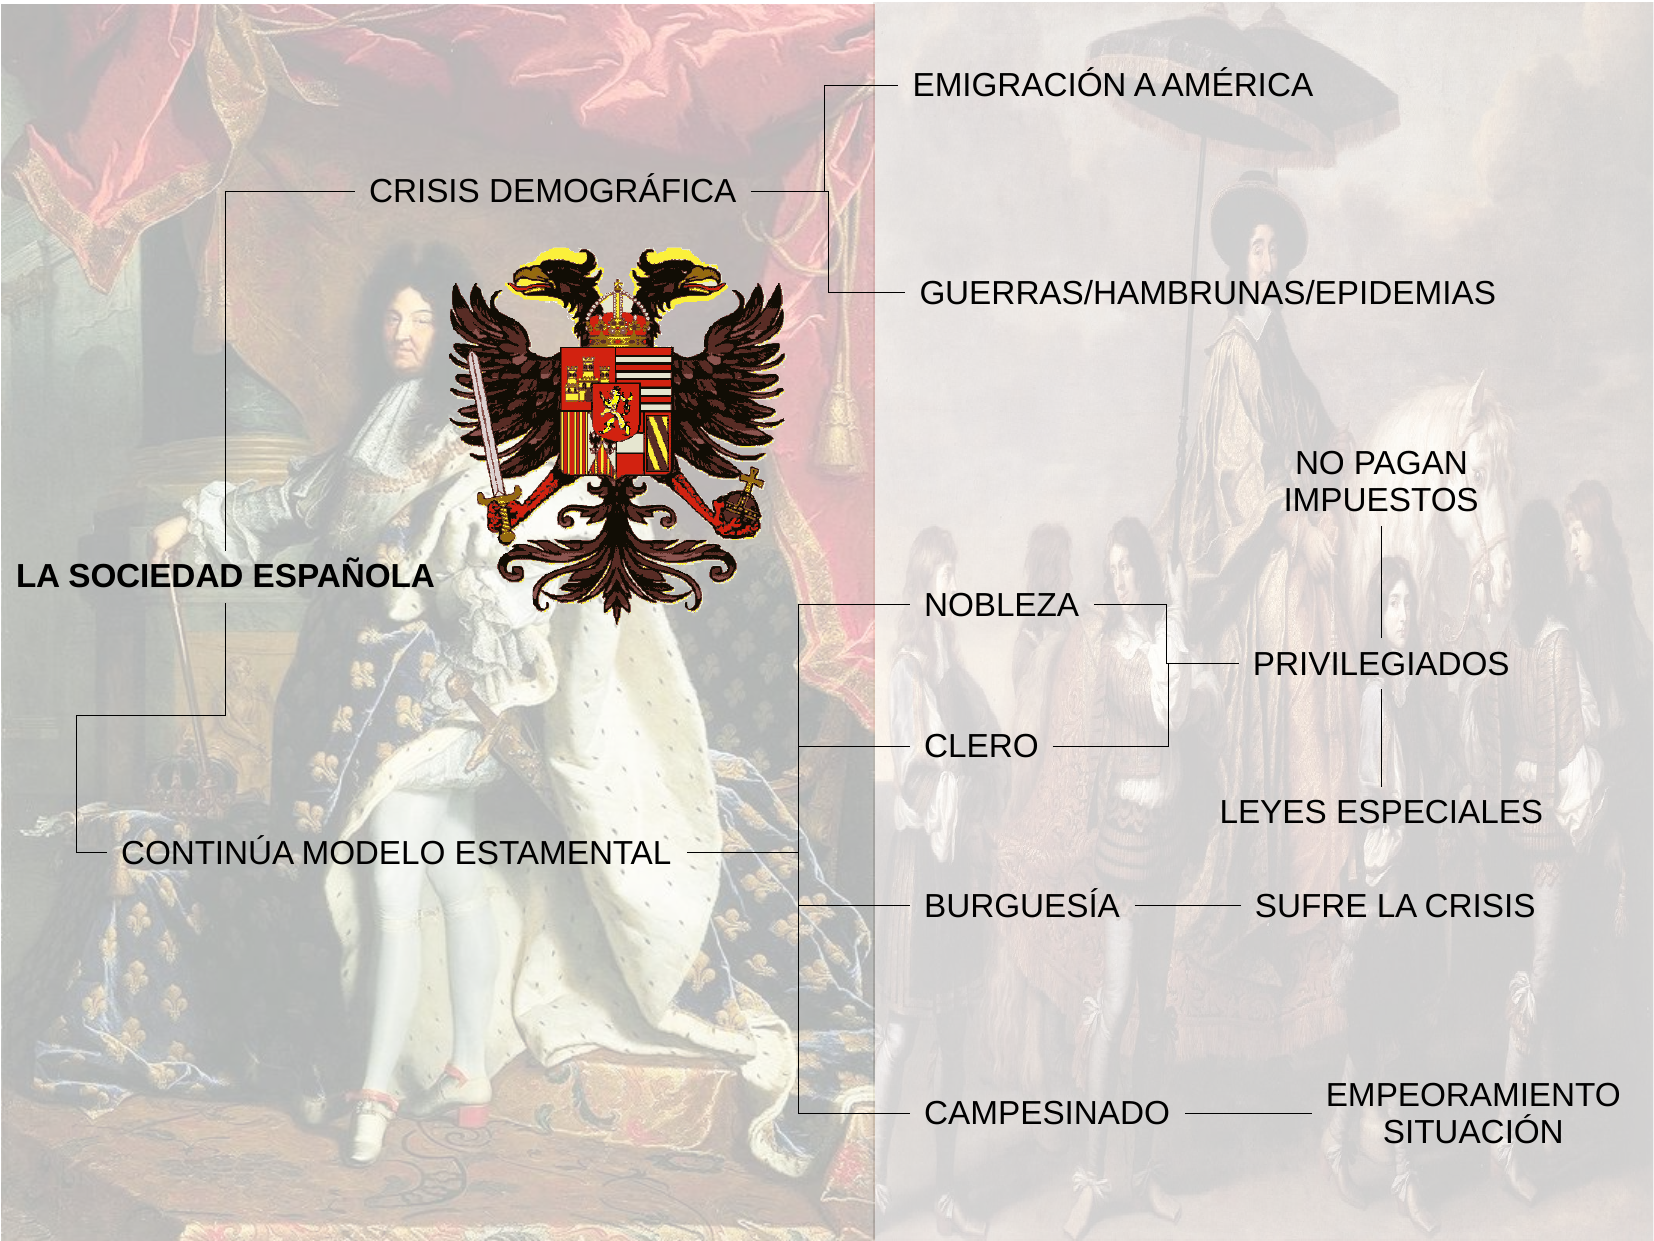

EMIGRACIÓN A AMÉRICA
CRISIS DEMOGRÁFICA
GUERRAS/HAMBRUNAS/EPIDEMIAS
NO PAGAN
IMPUESTOS
LA SOCIEDAD ESPAÑOLA
NOBLEZA
PRIVILEGIADOS
CLERO
LEYES ESPECIALES
CONTINÚA MODELO ESTAMENTAL
BURGUESÍA
SUFRE LA CRISIS
EMPEORAMIENTO
SITUACIÓN
CAMPESINADO